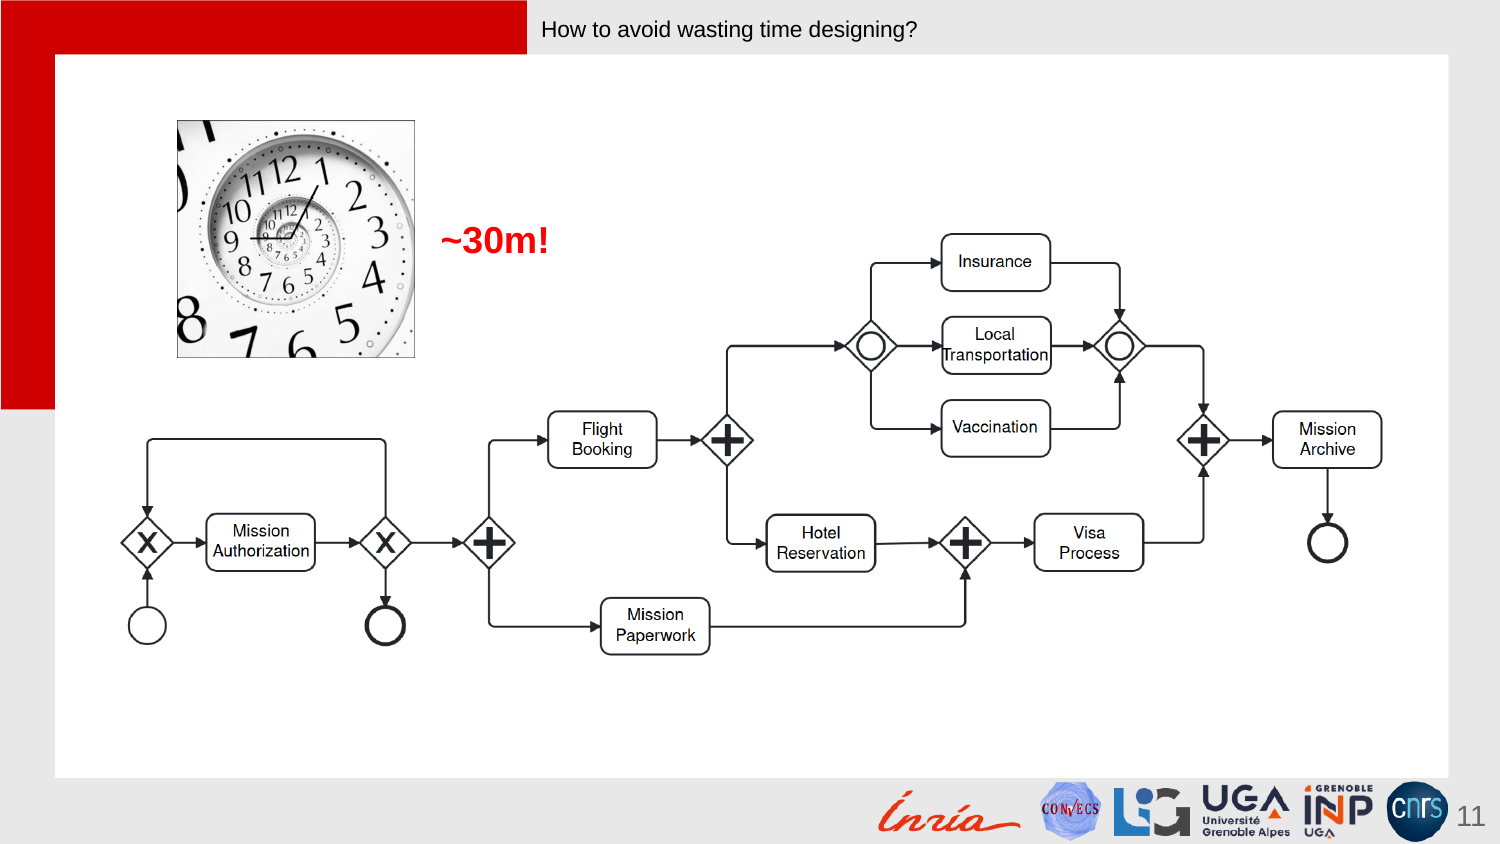

# How to avoid wasting time designing?
~30m!
11